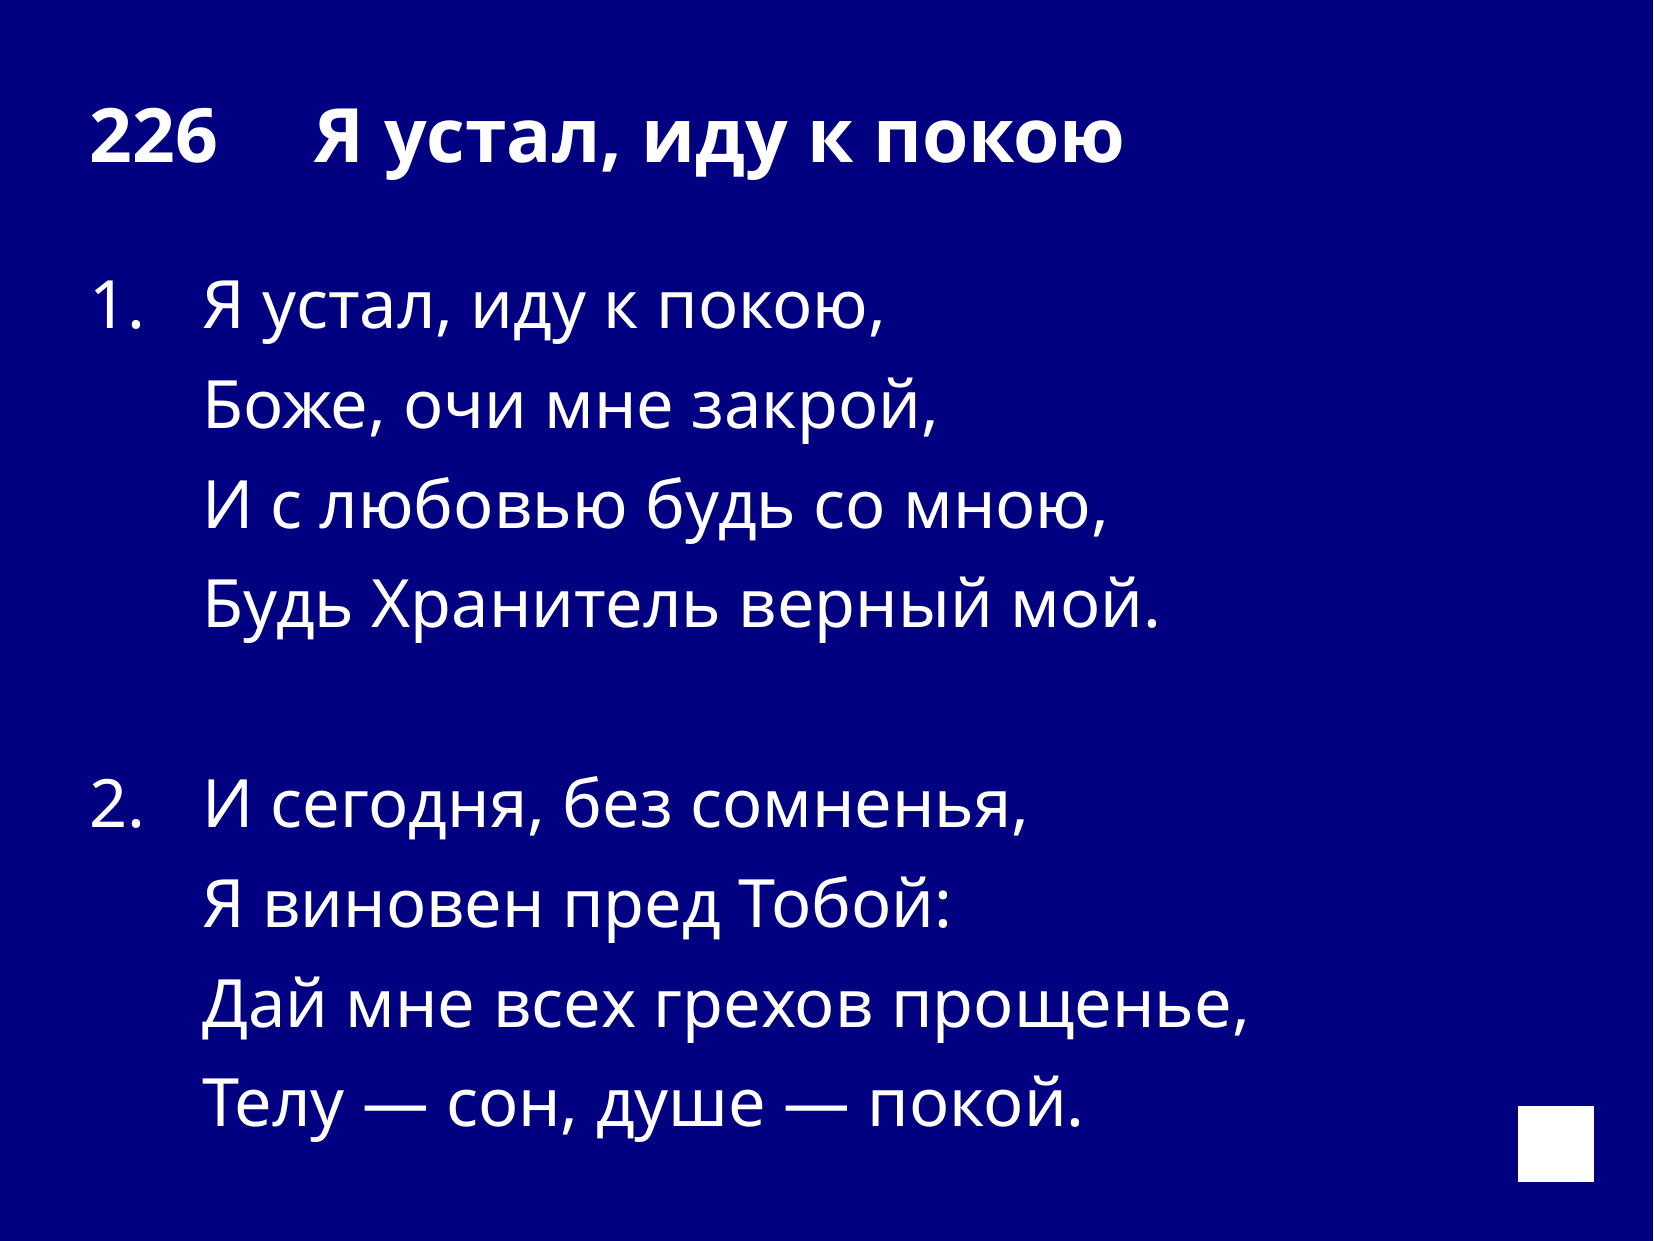

226	Я устал, иду к покою
1.	Я устал, иду к покою,
	Боже, очи мне закрой,
	И с любовью будь со мною,
	Будь Хранитель верный мой.
2.	И сегодня, без сомненья,
	Я виновен пред Тобой:
	Дай мне всех грехов прощенье,
	Телу — сон, душе — покой.